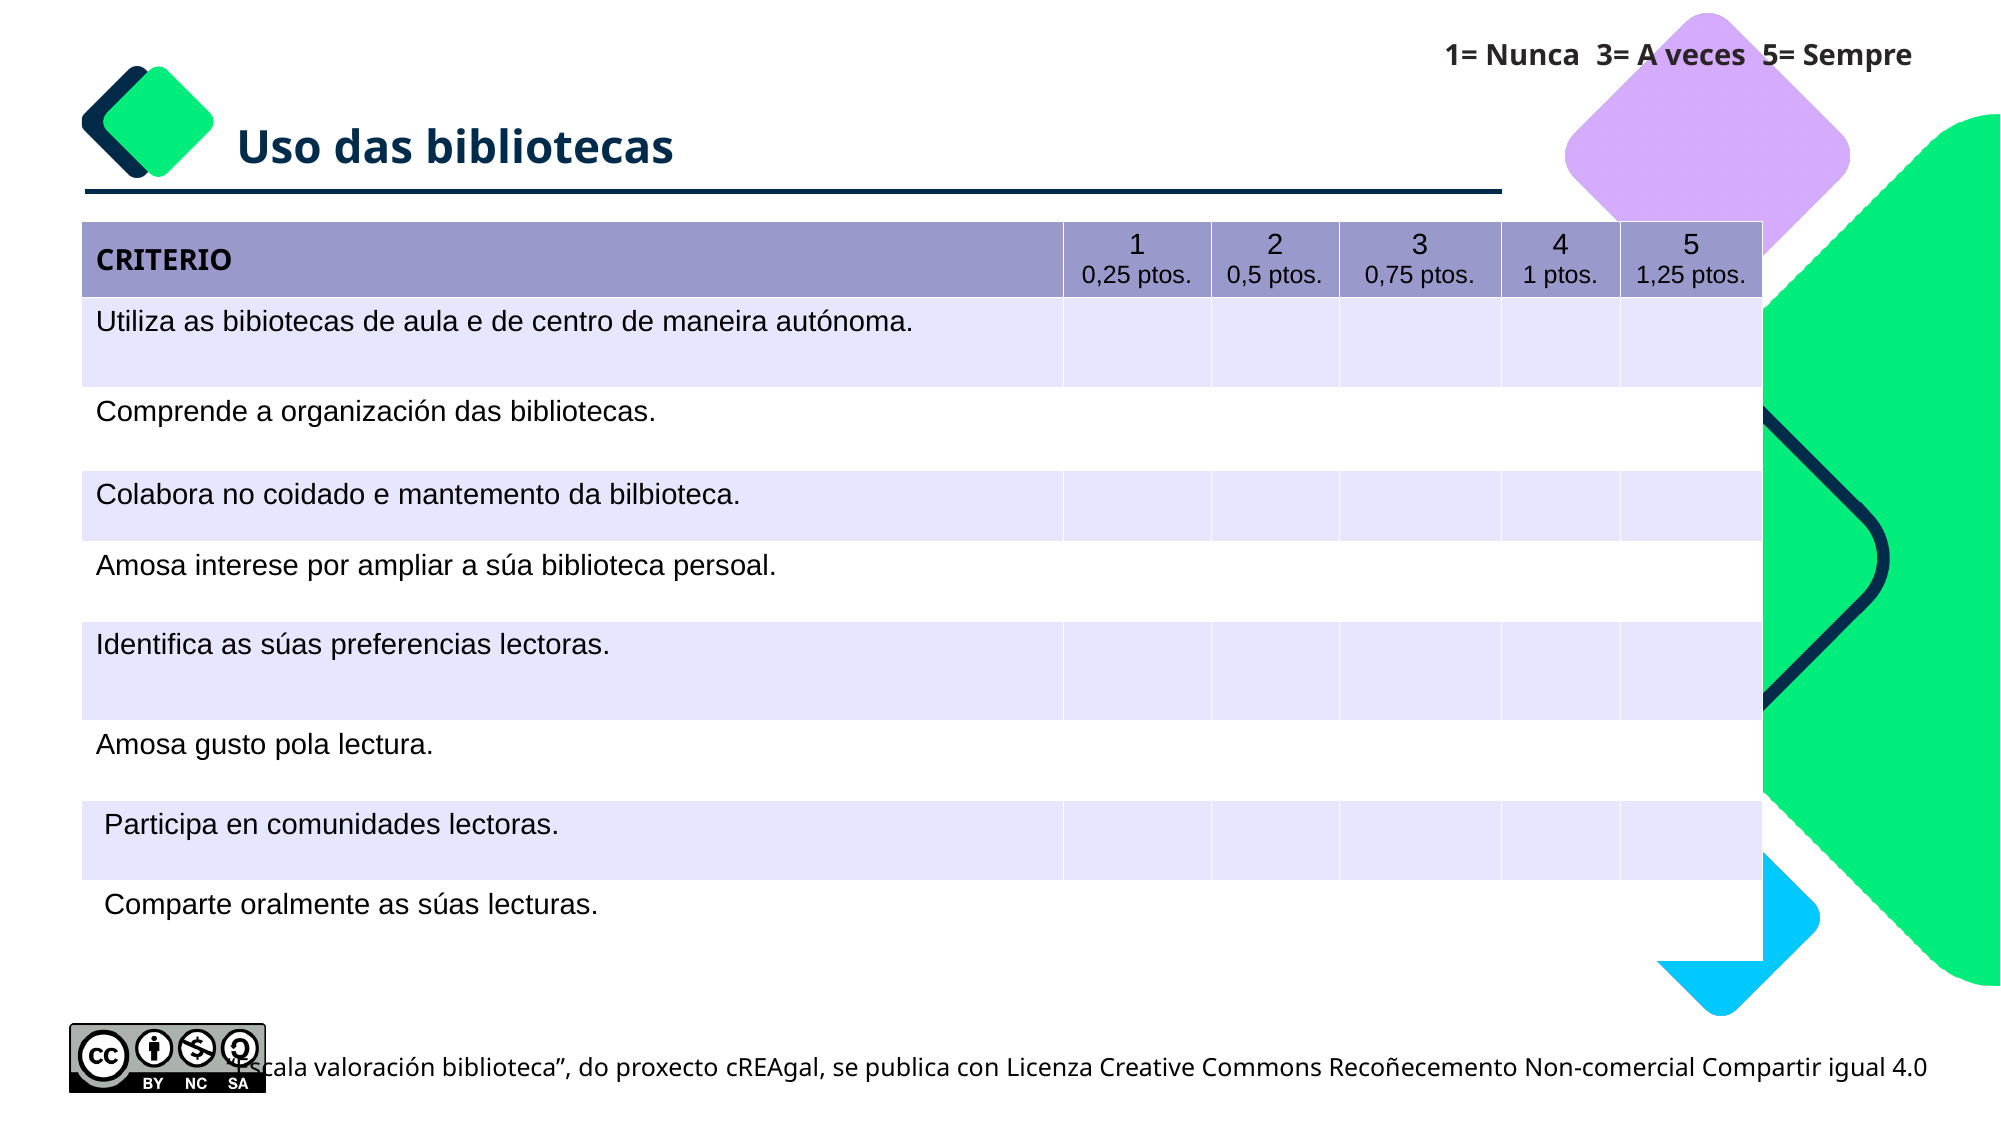

1= Nunca 3= A veces 5= Sempre
# Uso das bibliotecas
| CRITERIO | 1 0,25 ptos. | 2 0,5 ptos. | 3 0,75 ptos. | 4 1 ptos. | 5 1,25 ptos. |
| --- | --- | --- | --- | --- | --- |
| Utiliza as bibiotecas de aula e de centro de maneira autónoma. | | | | | |
| Comprende a organización das bibliotecas. | | | | | |
| Colabora no coidado e mantemento da bilbioteca. | | | | | |
| Amosa interese por ampliar a súa biblioteca persoal. | | | | | |
| Identifica as súas preferencias lectoras. | | | | | |
| Amosa gusto pola lectura. | | | | | |
| Participa en comunidades lectoras. | | | | | |
| Comparte oralmente as súas lecturas. | | | | | |
“Escala valoración biblioteca”, do proxecto cREAgal, se publica con Licenza Creative Commons Recoñecemento Non-comercial Compartir igual 4.0